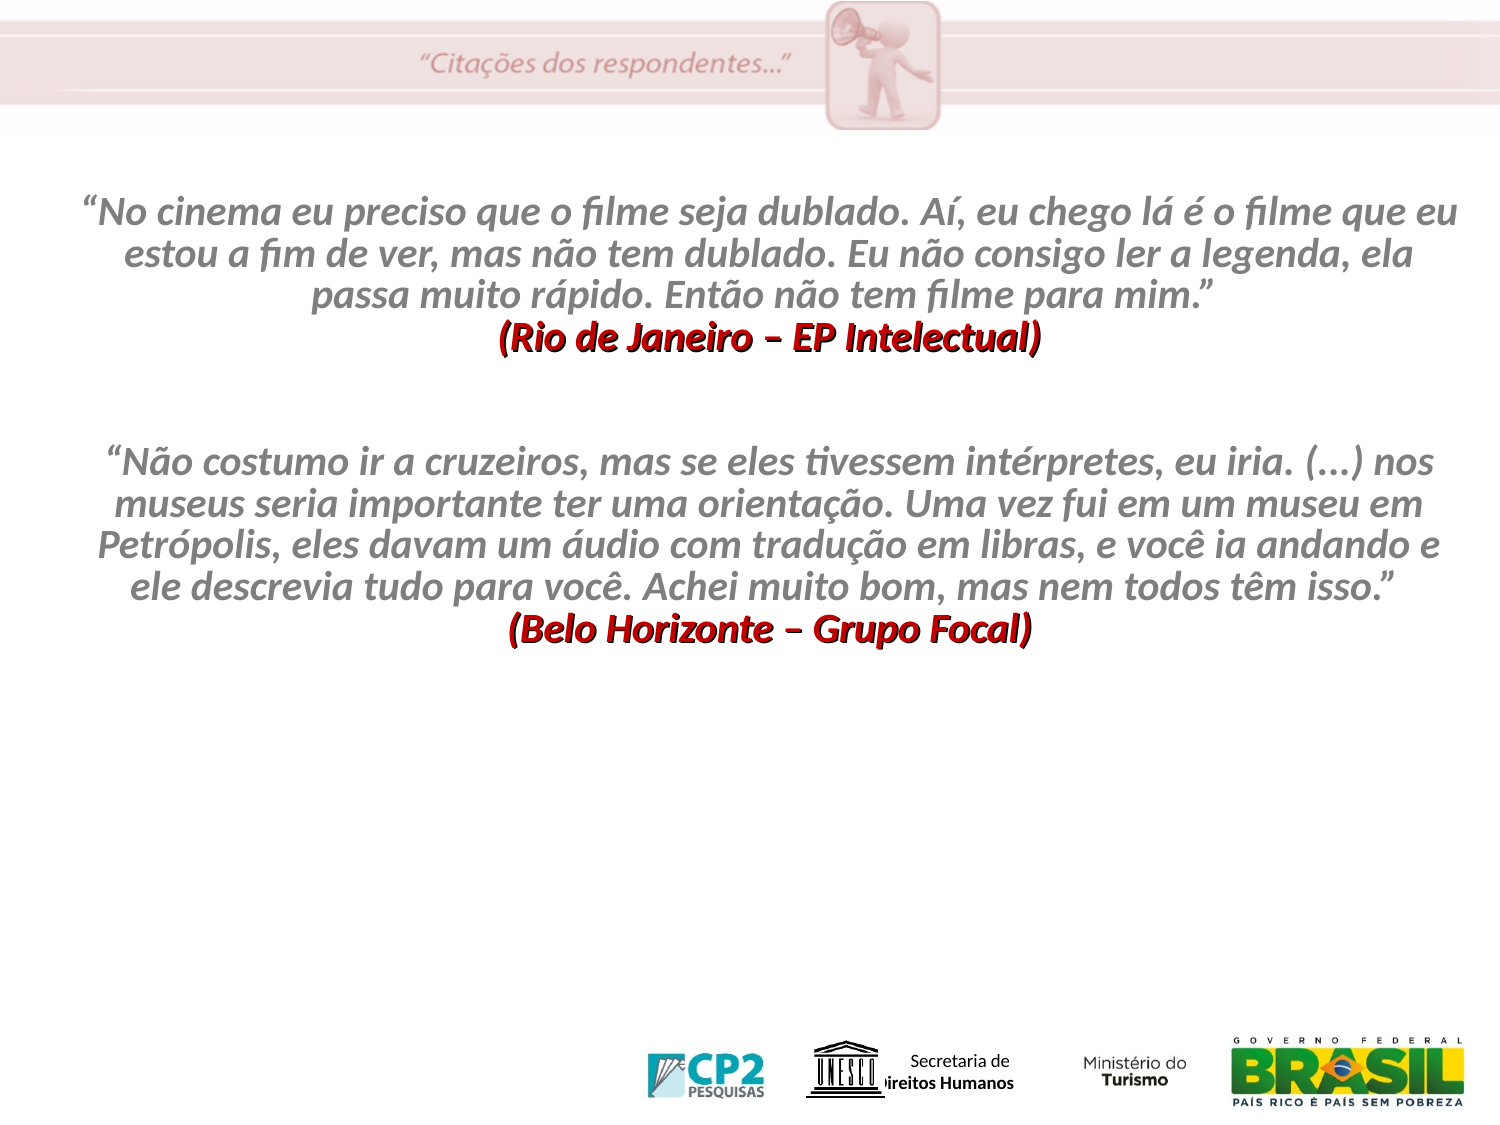

“No cinema eu preciso que o filme seja dublado. Aí, eu chego lá é o filme que eu estou a fim de ver, mas não tem dublado. Eu não consigo ler a legenda, ela passa muito rápido. Então não tem filme para mim.”
(Rio de Janeiro – EP Intelectual)
“Não costumo ir a cruzeiros, mas se eles tivessem intérpretes, eu iria. (...) nos museus seria importante ter uma orientação. Uma vez fui em um museu em Petrópolis, eles davam um áudio com tradução em libras, e você ia andando e ele descrevia tudo para você. Achei muito bom, mas nem todos têm isso.”
(Belo Horizonte – Grupo Focal)